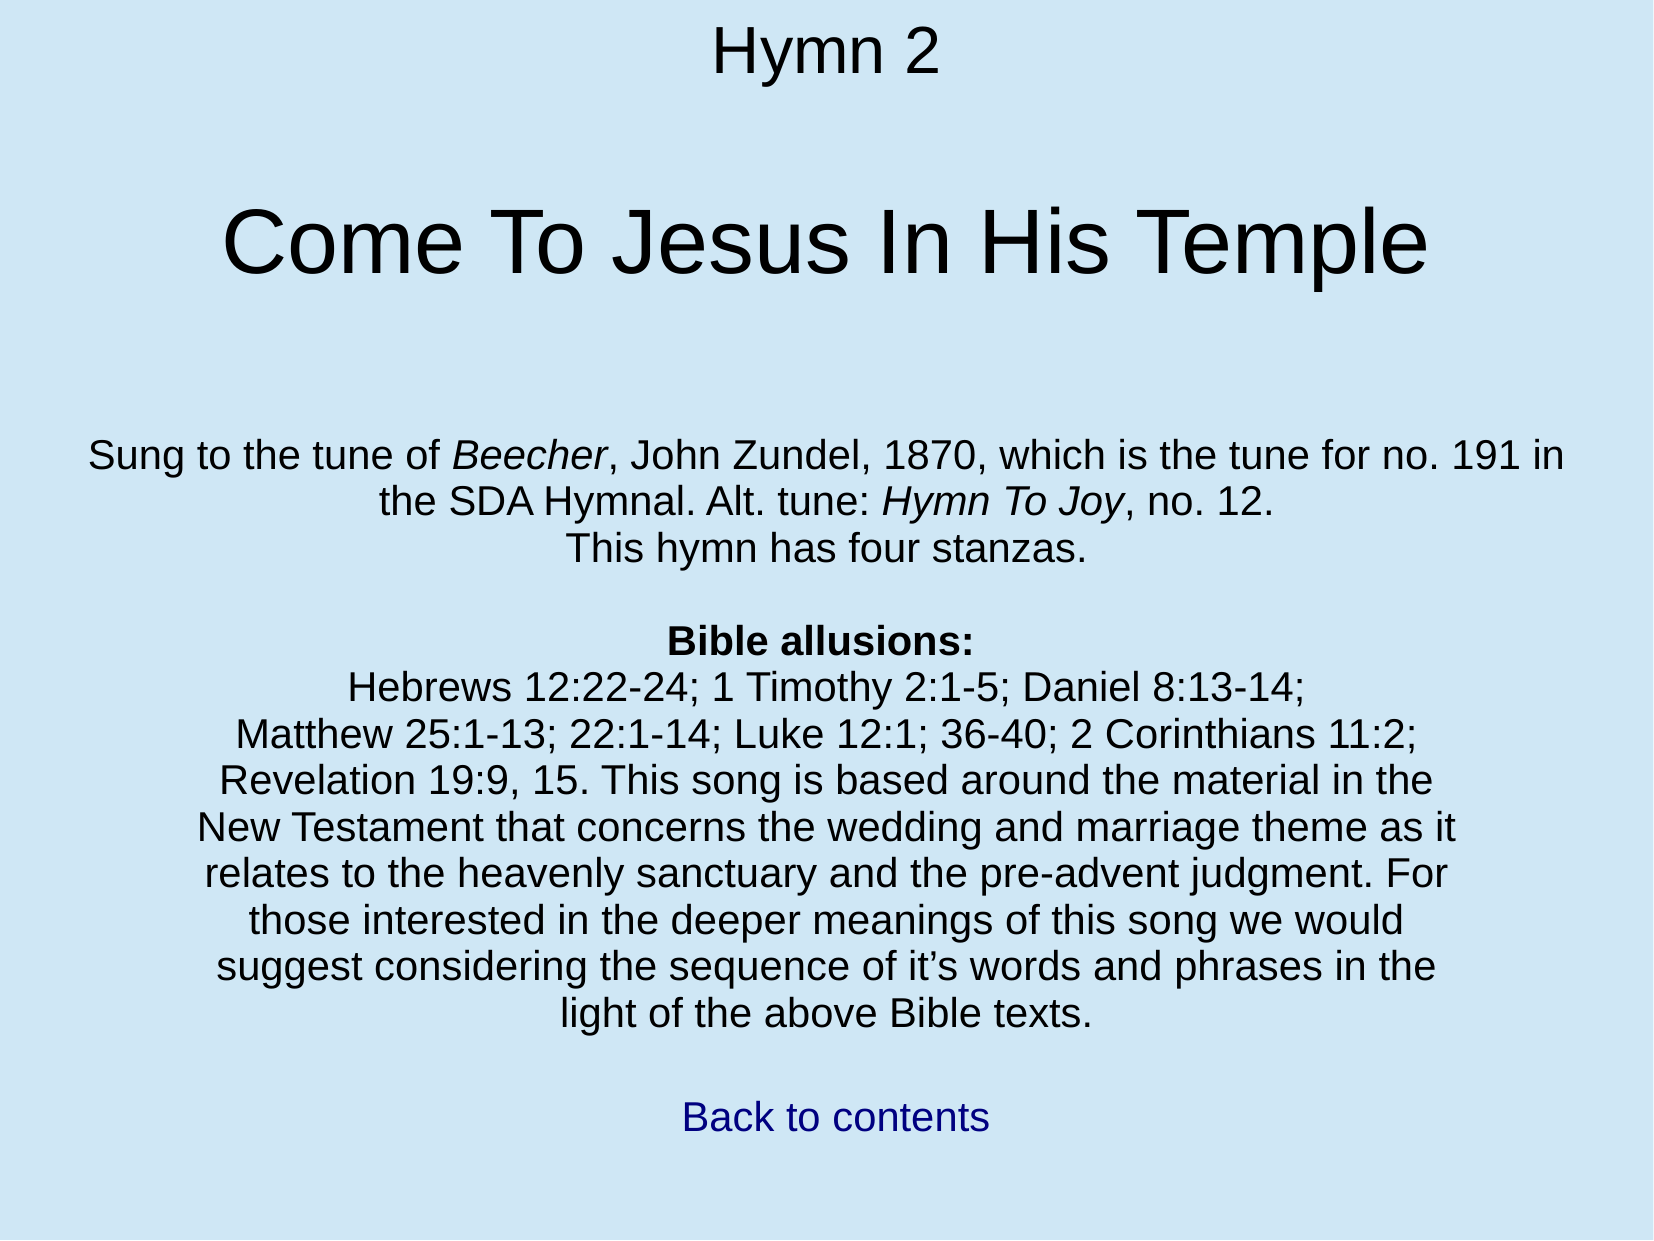

# Hymn 2 Come To Jesus In His Temple
Sung to the tune of Beecher, John Zundel, 1870, which is the tune for no. 191 in the SDA Hymnal. Alt. tune: Hymn To Joy, no. 12.
This hymn has four stanzas.
Bible allusions:
Hebrews 12:22-24; 1 Timothy 2:1-5; Daniel 8:13-14;
Matthew 25:1-13; 22:1-14; Luke 12:1; 36-40; 2 Corinthians 11:2;
Revelation 19:9, 15. This song is based around the material in the
New Testament that concerns the wedding and marriage theme as it
relates to the heavenly sanctuary and the pre-advent judgment. For
those interested in the deeper meanings of this song we would
suggest considering the sequence of it’s words and phrases in the
light of the above Bible texts.
 Back to contents